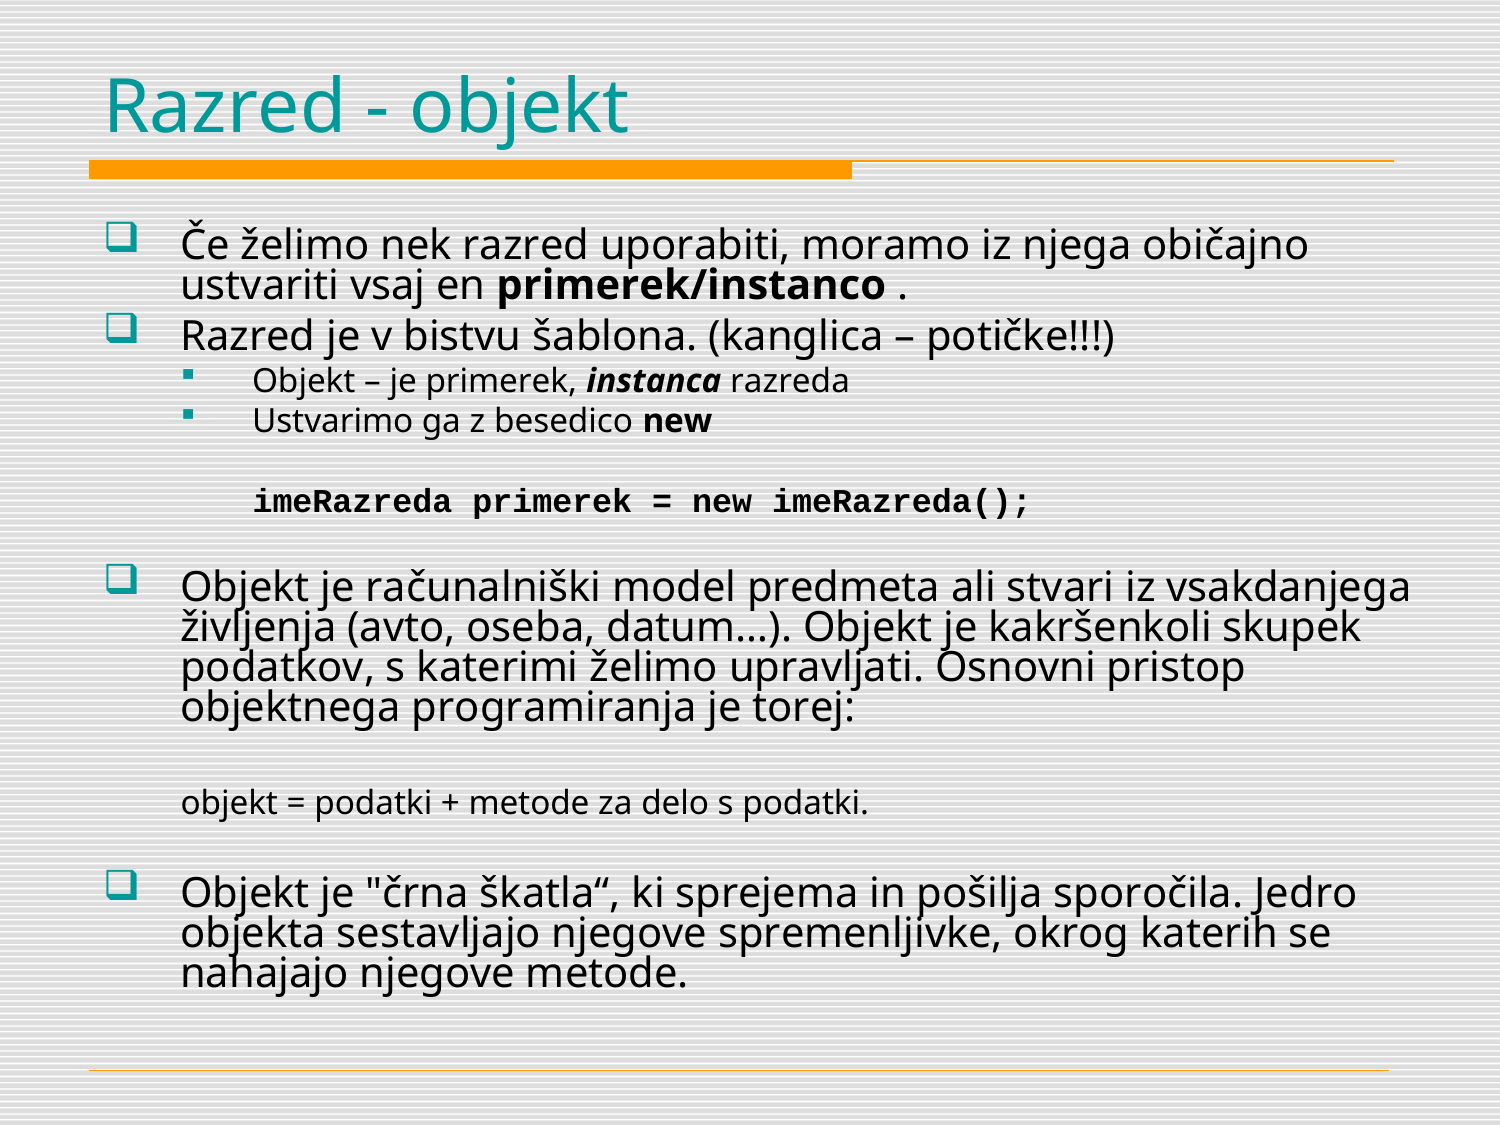

# Razred - objekt
Če želimo nek razred uporabiti, moramo iz njega običajno ustvariti vsaj en primerek/instanco .
Razred je v bistvu šablona. (kanglica – potičke!!!)
Objekt – je primerek, instanca razreda
Ustvarimo ga z besedico new
imeRazreda primerek = new imeRazreda();
Objekt je računalniški model predmeta ali stvari iz vsakdanjega življenja (avto, oseba, datum…). Objekt je kakršenkoli skupek podatkov, s katerimi želimo upravljati. Osnovni pristop objektnega programiranja je torej:
objekt = podatki + metode za delo s podatki.
Objekt je "črna škatla“, ki sprejema in pošilja sporočila. Jedro objekta sestavljajo njegove spremenljivke, okrog katerih se nahajajo njegove metode.